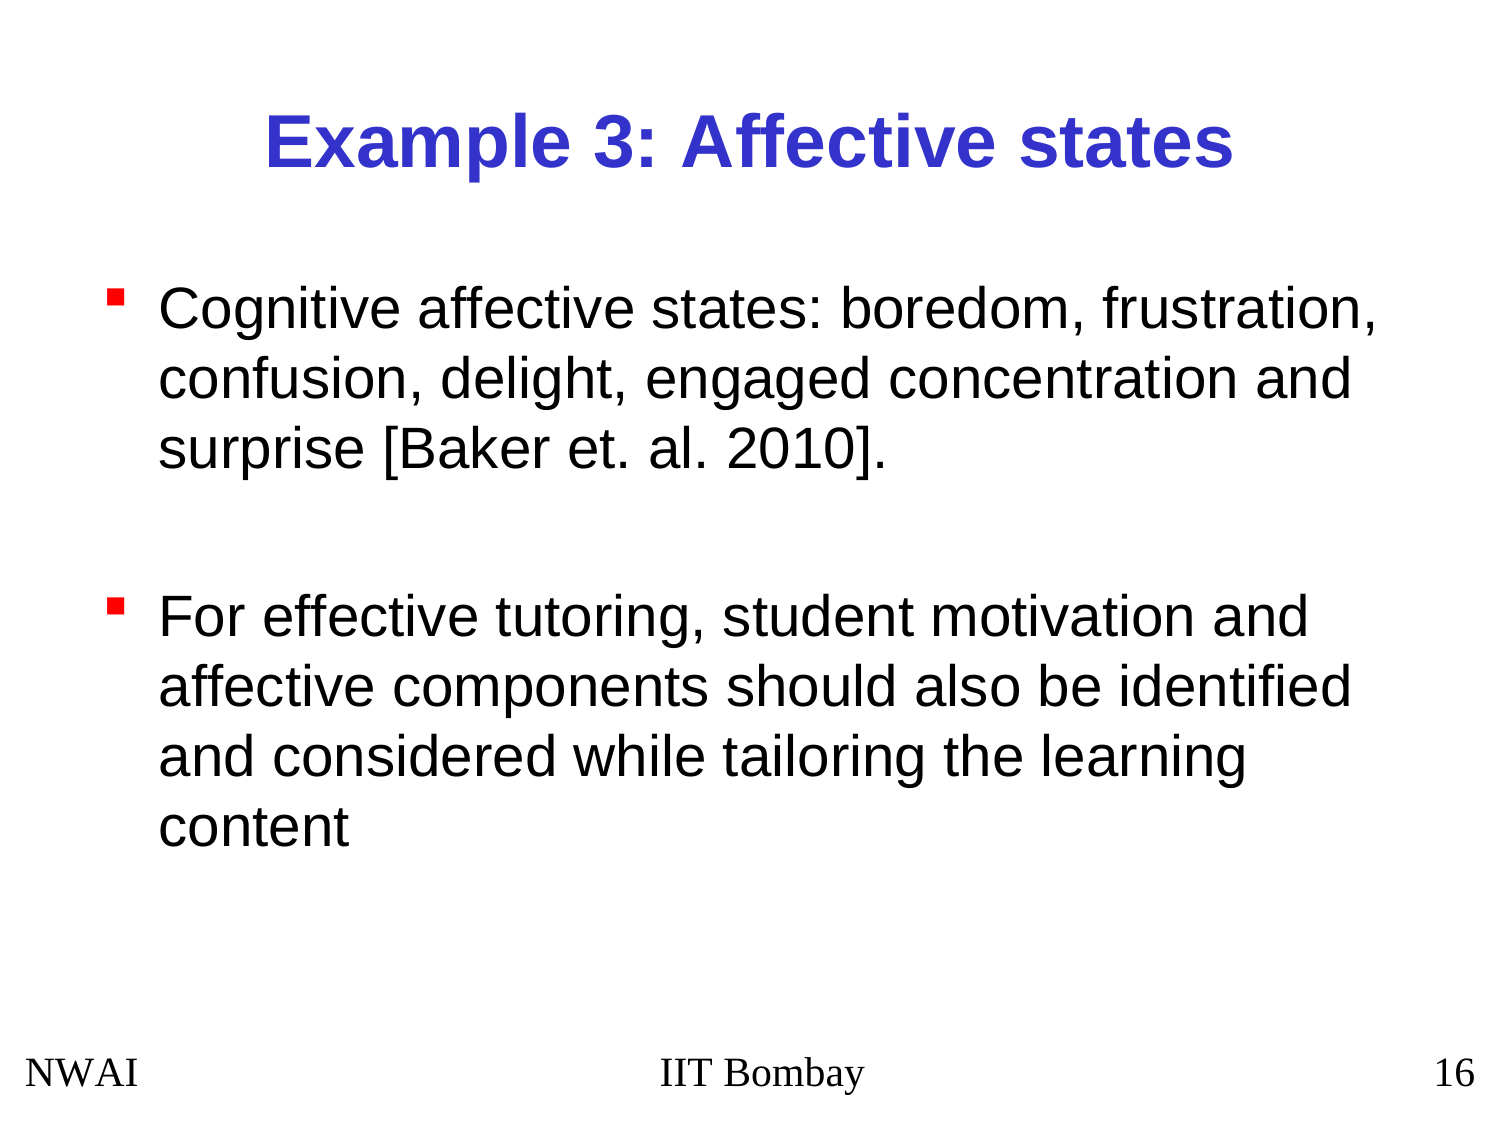

# Example 3: Affective states
Cognitive affective states: boredom, frustration, confusion, delight, engaged concentration and surprise [Baker et. al. 2010].
For effective tutoring, student motivation and affective components should also be identified and considered while tailoring the learning content
NWAI
IIT Bombay
16